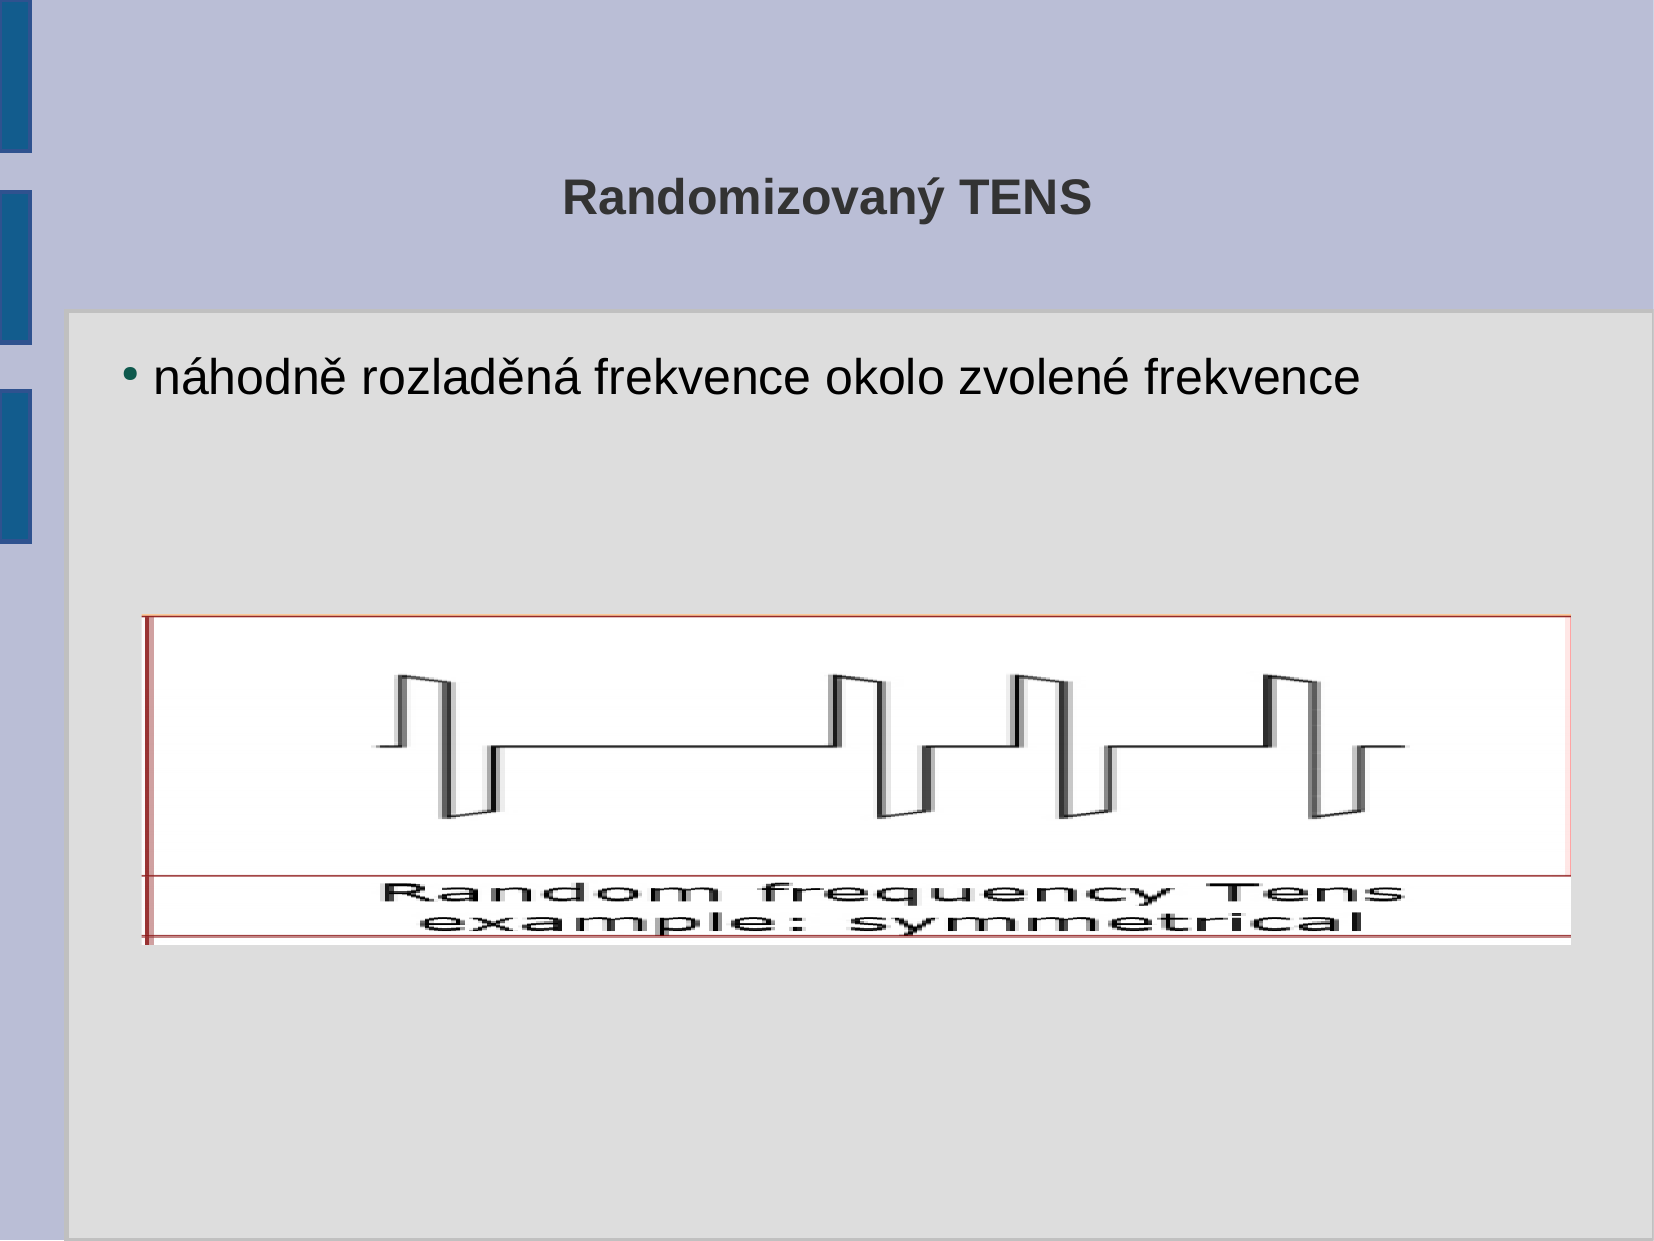

# Randomizovaný TENS
 náhodně rozladěná frekvence okolo zvolené frekvence